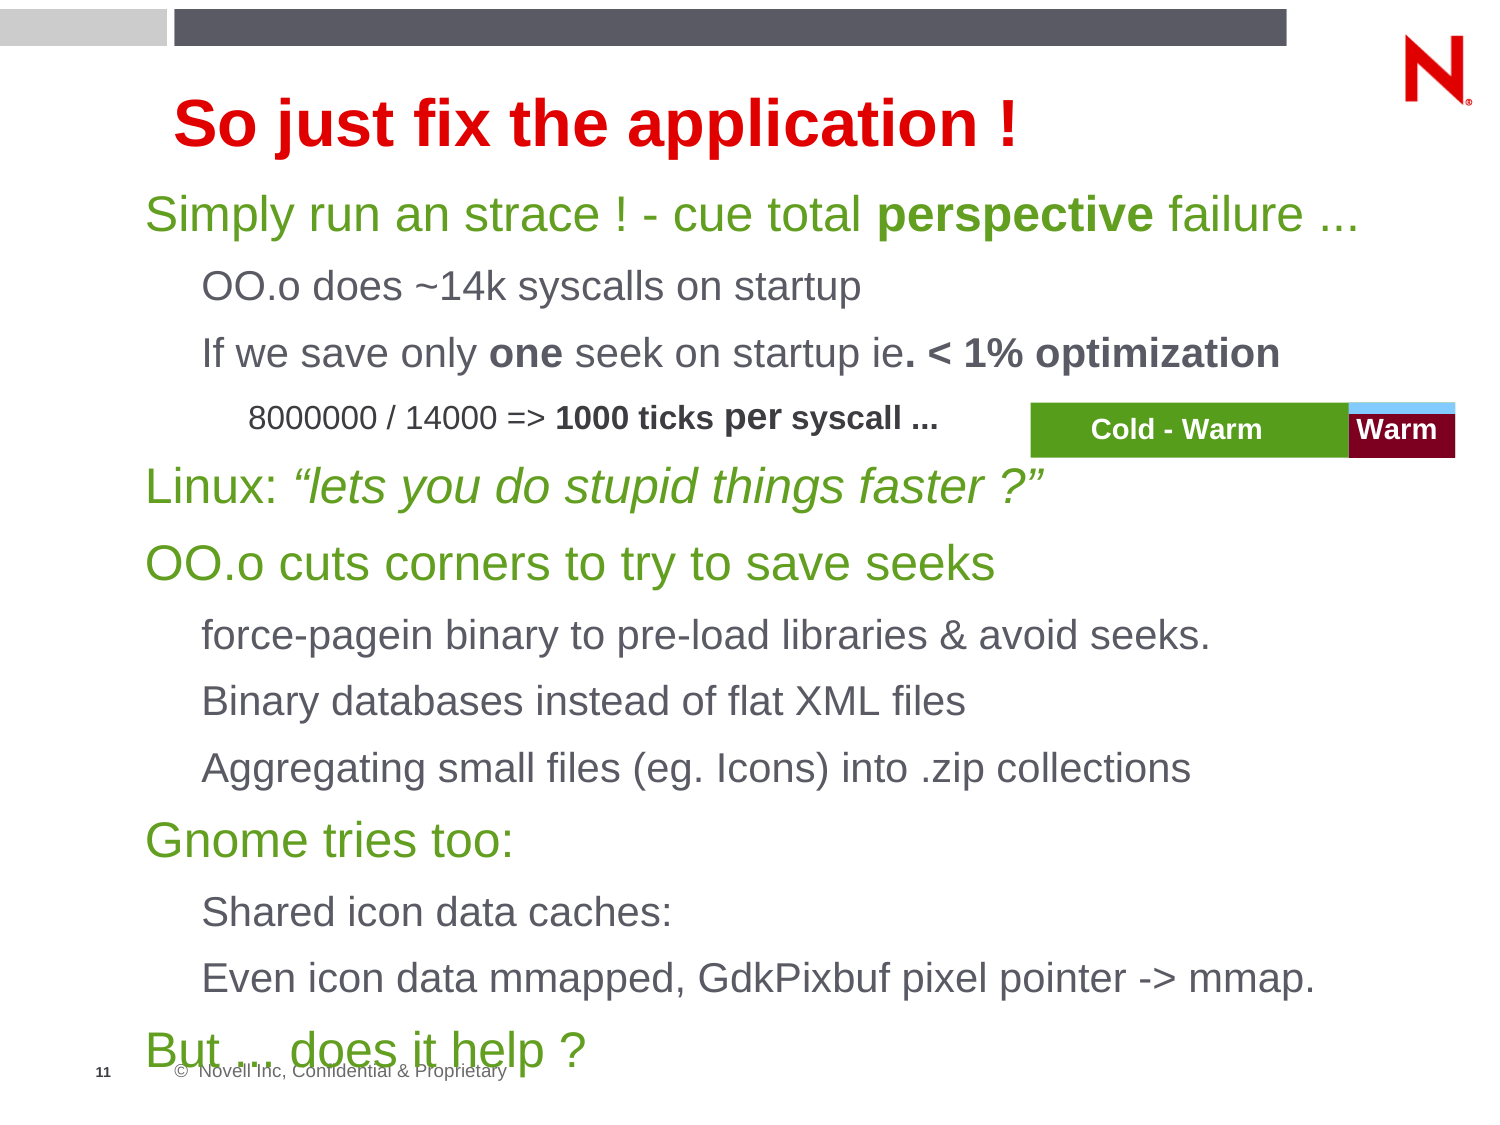

# So just fix the application !
Simply run an strace ! - cue total perspective failure ...
OO.o does ~14k syscalls on startup
If we save only one seek on startup ie. < 1% optimization
8000000 / 14000 => 1000 ticks per syscall ...
Linux: “lets you do stupid things faster ?”
OO.o cuts corners to try to save seeks
force-pagein binary to pre-load libraries & avoid seeks.
Binary databases instead of flat XML files
Aggregating small files (eg. Icons) into .zip collections
Gnome tries too:
Shared icon data caches:
Even icon data mmapped, GdkPixbuf pixel pointer -> mmap.
But ... does it help ?
Cold - Warm
Warm